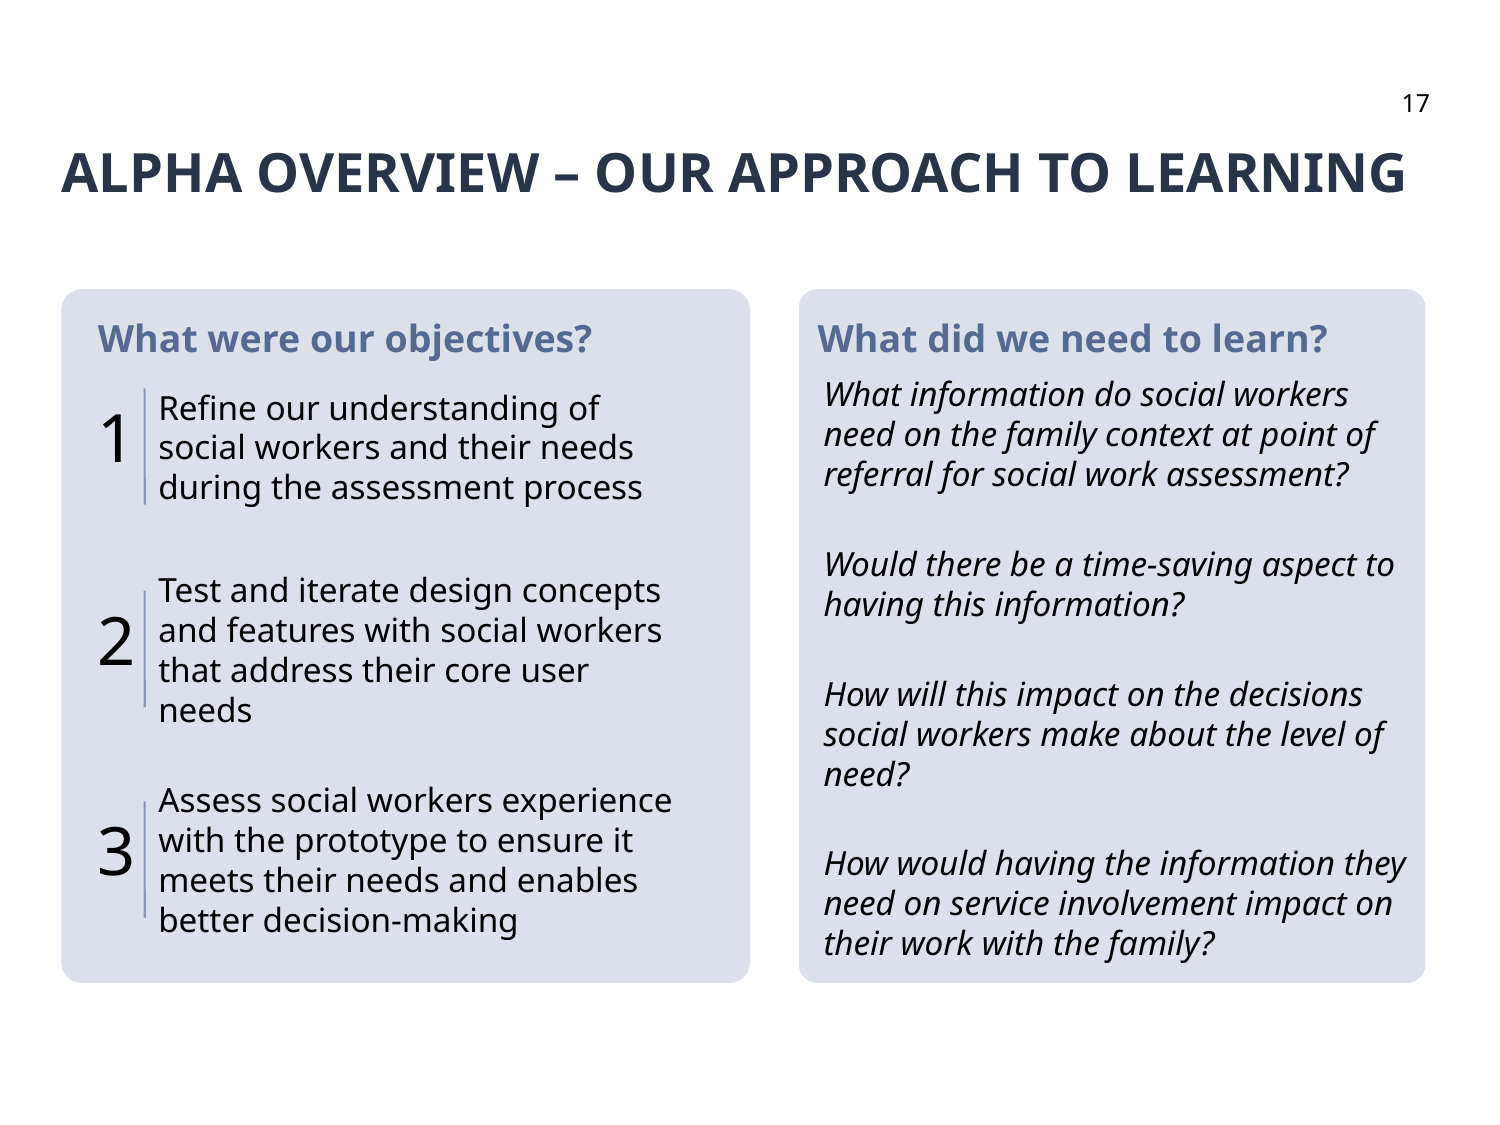

ALPHA OVERVIEW – OUR APPROACH TO LEARNING
What information do social workers need on the family context at point of referral for social work assessment?
Would there be a time-saving aspect to having this information?
How will this impact on the decisions social workers make about the level of need?
How would having the information they need on service involvement impact on their work with the family?
What did we need to learn?
What were our objectives?
Refine our understanding of social workers and their needs during the assessment process
1
Test and iterate design concepts and features with social workers that address their core user needs
2
Assess social workers experience with the prototype to ensure it meets their needs and enables better decision-making
3